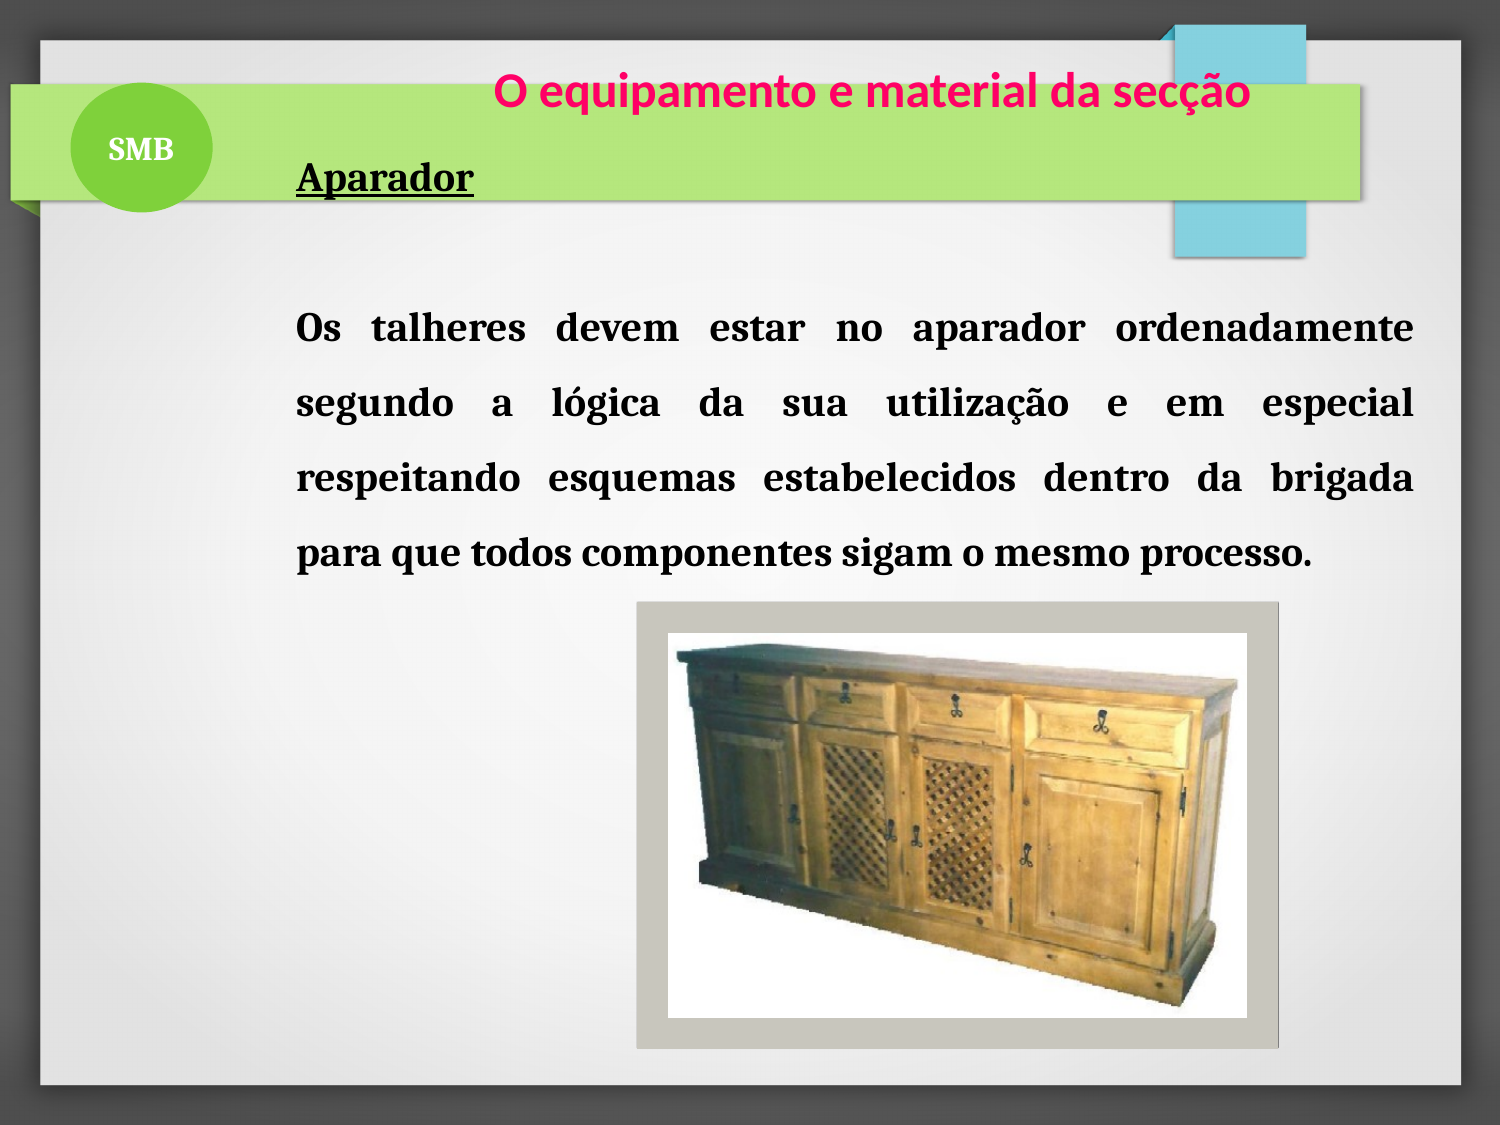

O equipamento e material da secção
SMB
Aparador
Os talheres devem estar no aparador ordenadamente segundo a lógica da sua utilização e em especial respeitando esquemas estabelecidos dentro da brigada para que todos componentes sigam o mesmo processo.